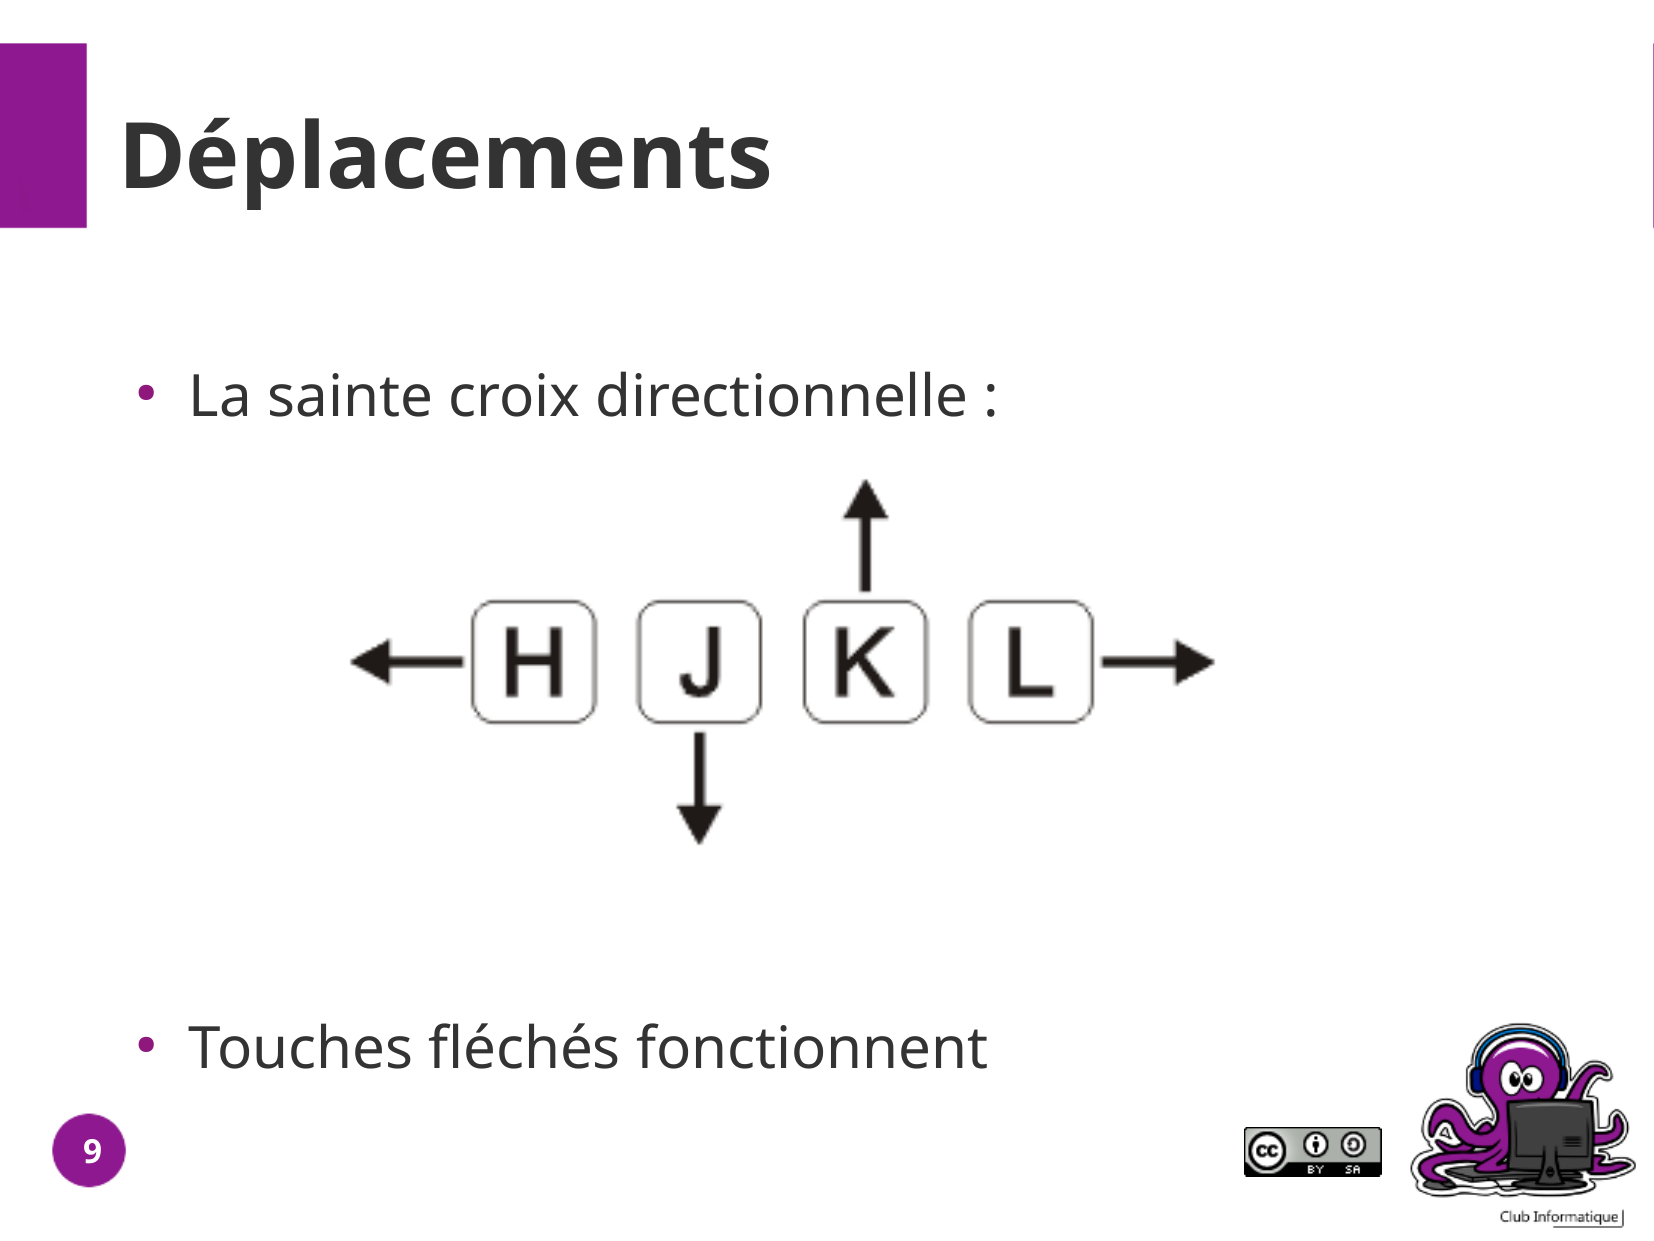

# Déplacements
La sainte croix directionnelle :
Touches fléchés fonctionnent
9